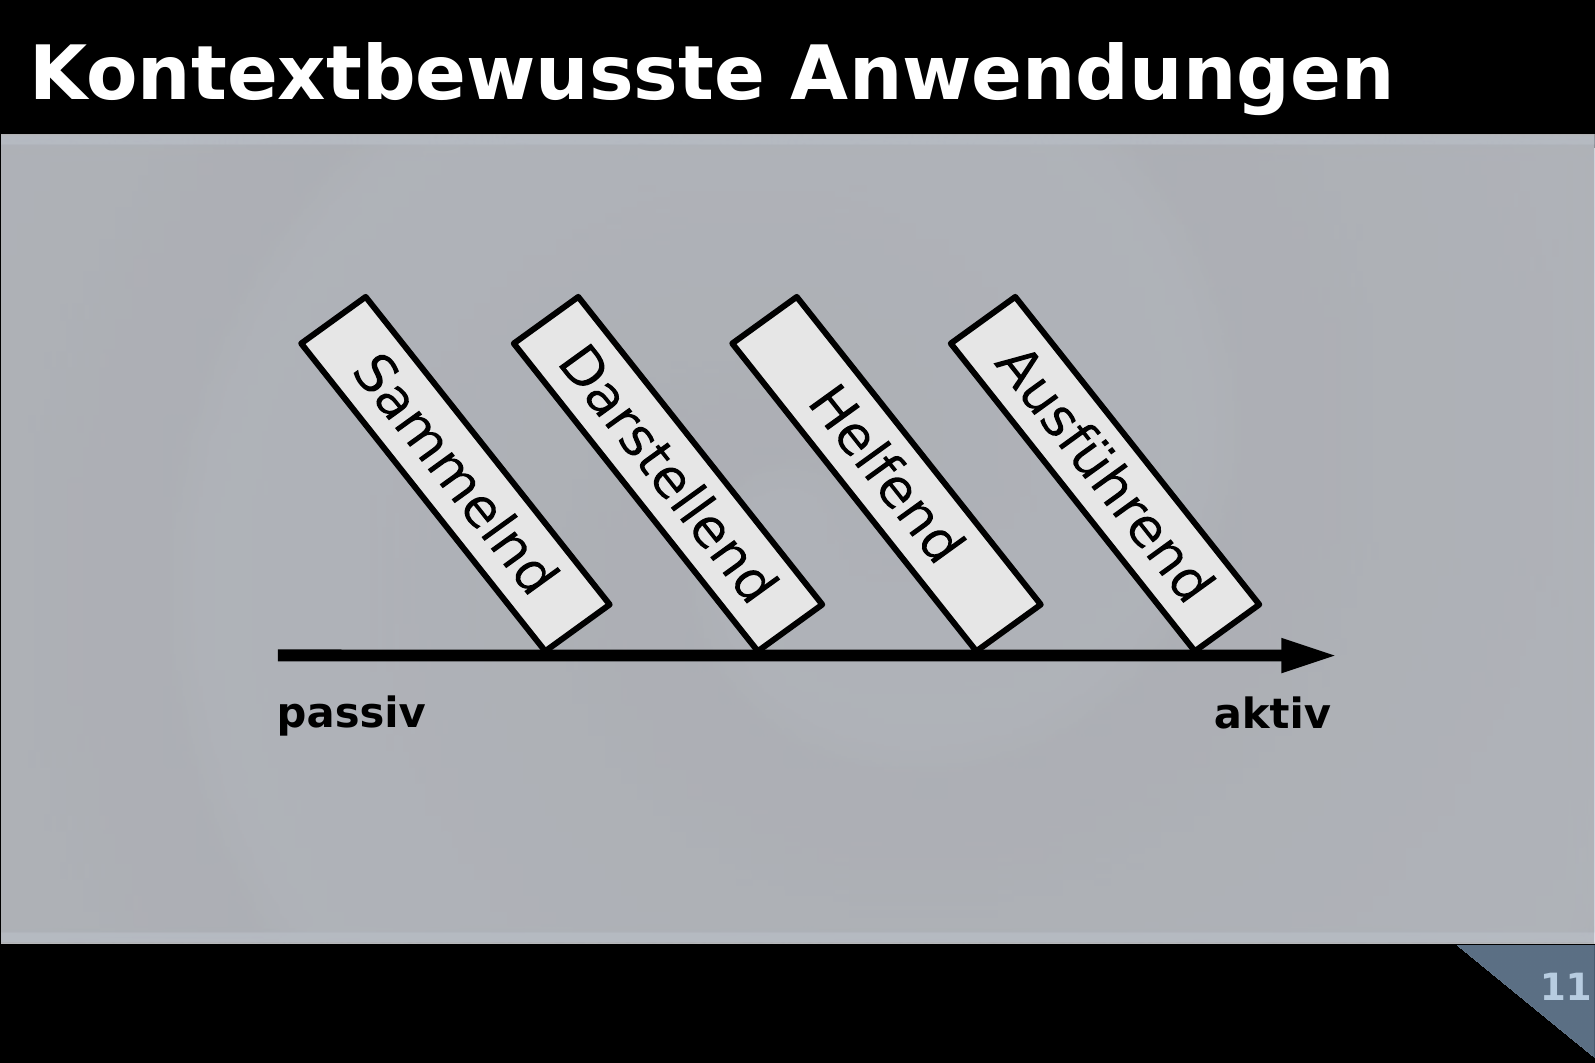

# Kontextbewusste Anwendungen
Sammelnd
Darstellend
Helfend
Ausführend
passiv
aktiv